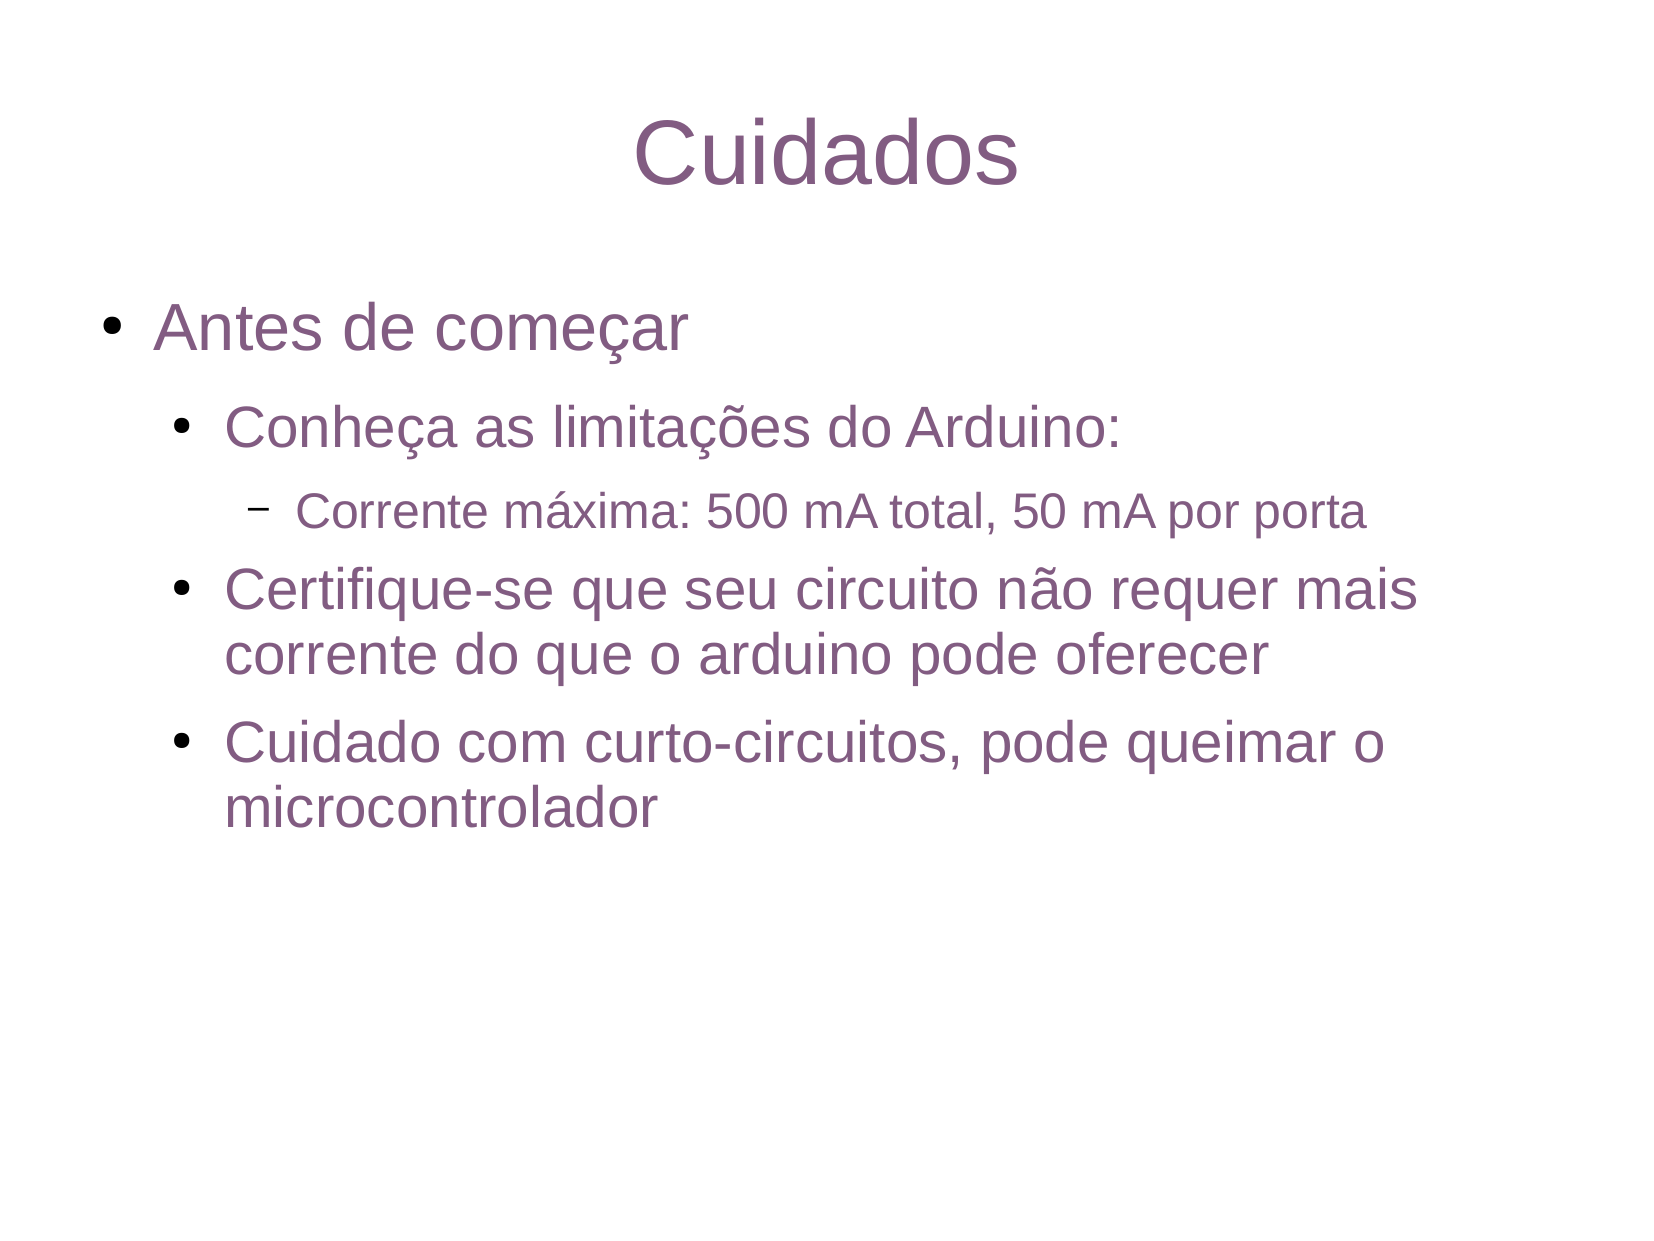

# Cuidados
Antes de começar
Conheça as limitações do Arduino:
Corrente máxima: 500 mA total, 50 mA por porta
Certifique-se que seu circuito não requer mais corrente do que o arduino pode oferecer
Cuidado com curto-circuitos, pode queimar o microcontrolador